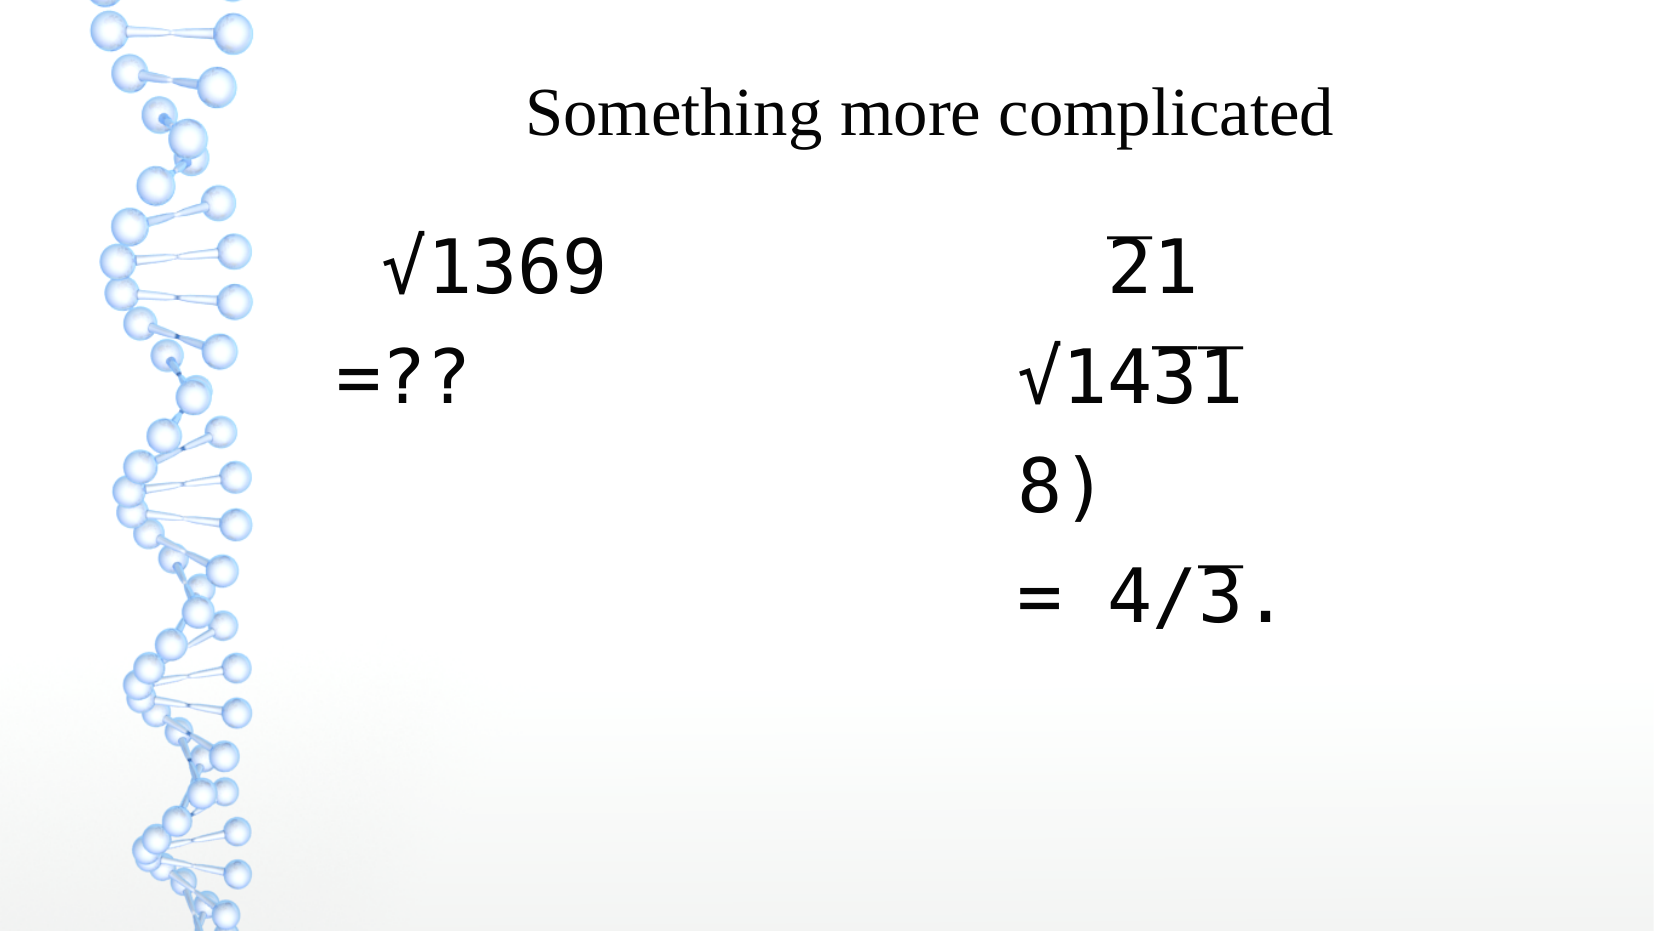

# Something more complicated
 √1369
=??
 ̅21
√14̅̅3̅1
8)
= 4/̅3.